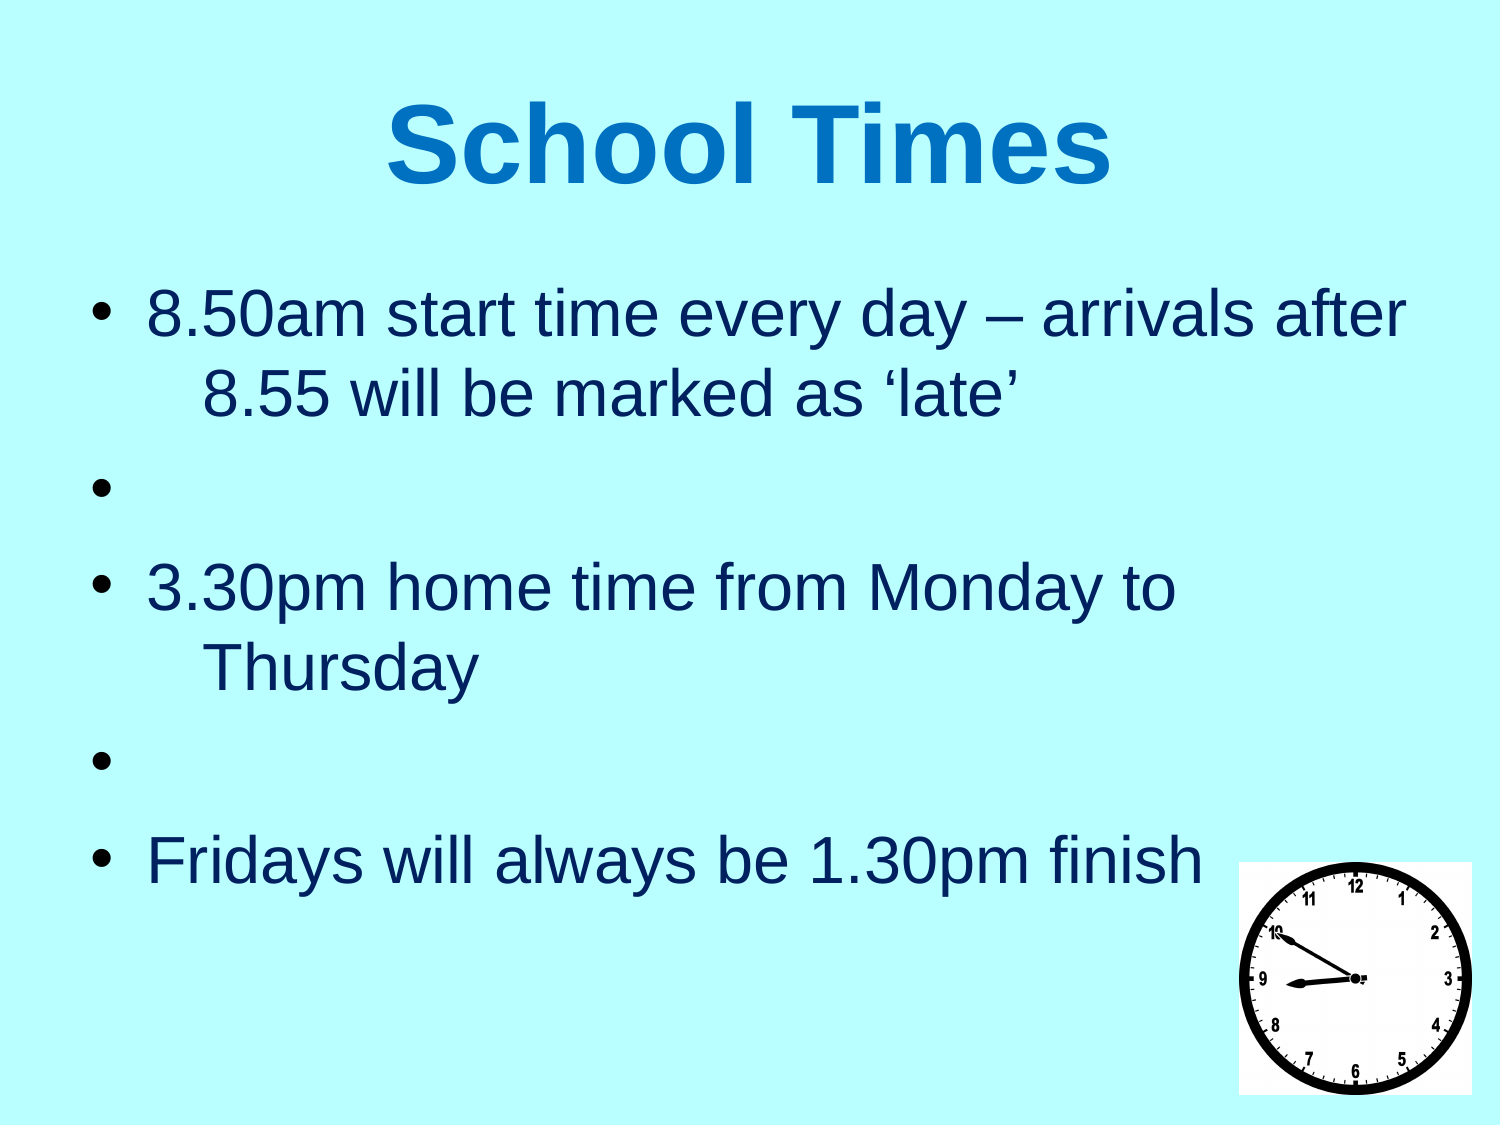

# School Times
8.50am start time every day – arrivals after 8.55 will be marked as ‘late’
3.30pm home time from Monday to Thursday
Fridays will always be 1.30pm finish